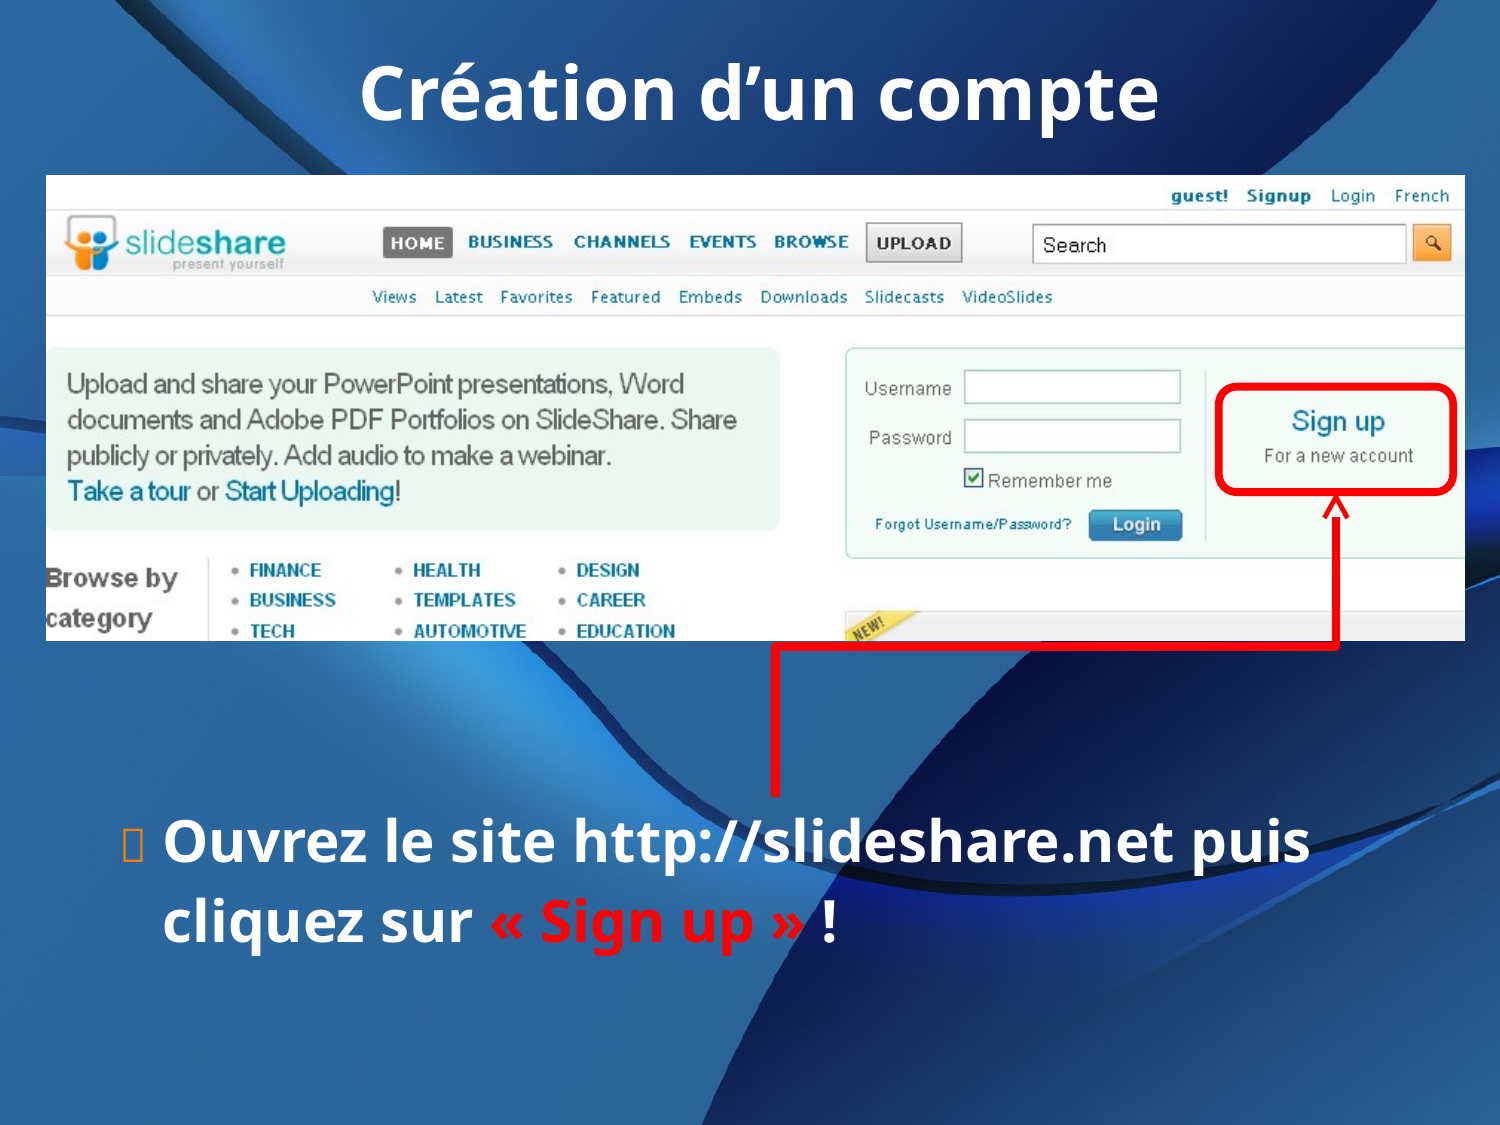

# Création d’un compte
Ouvrez le site http://slideshare.net puis cliquez sur « Sign up » !